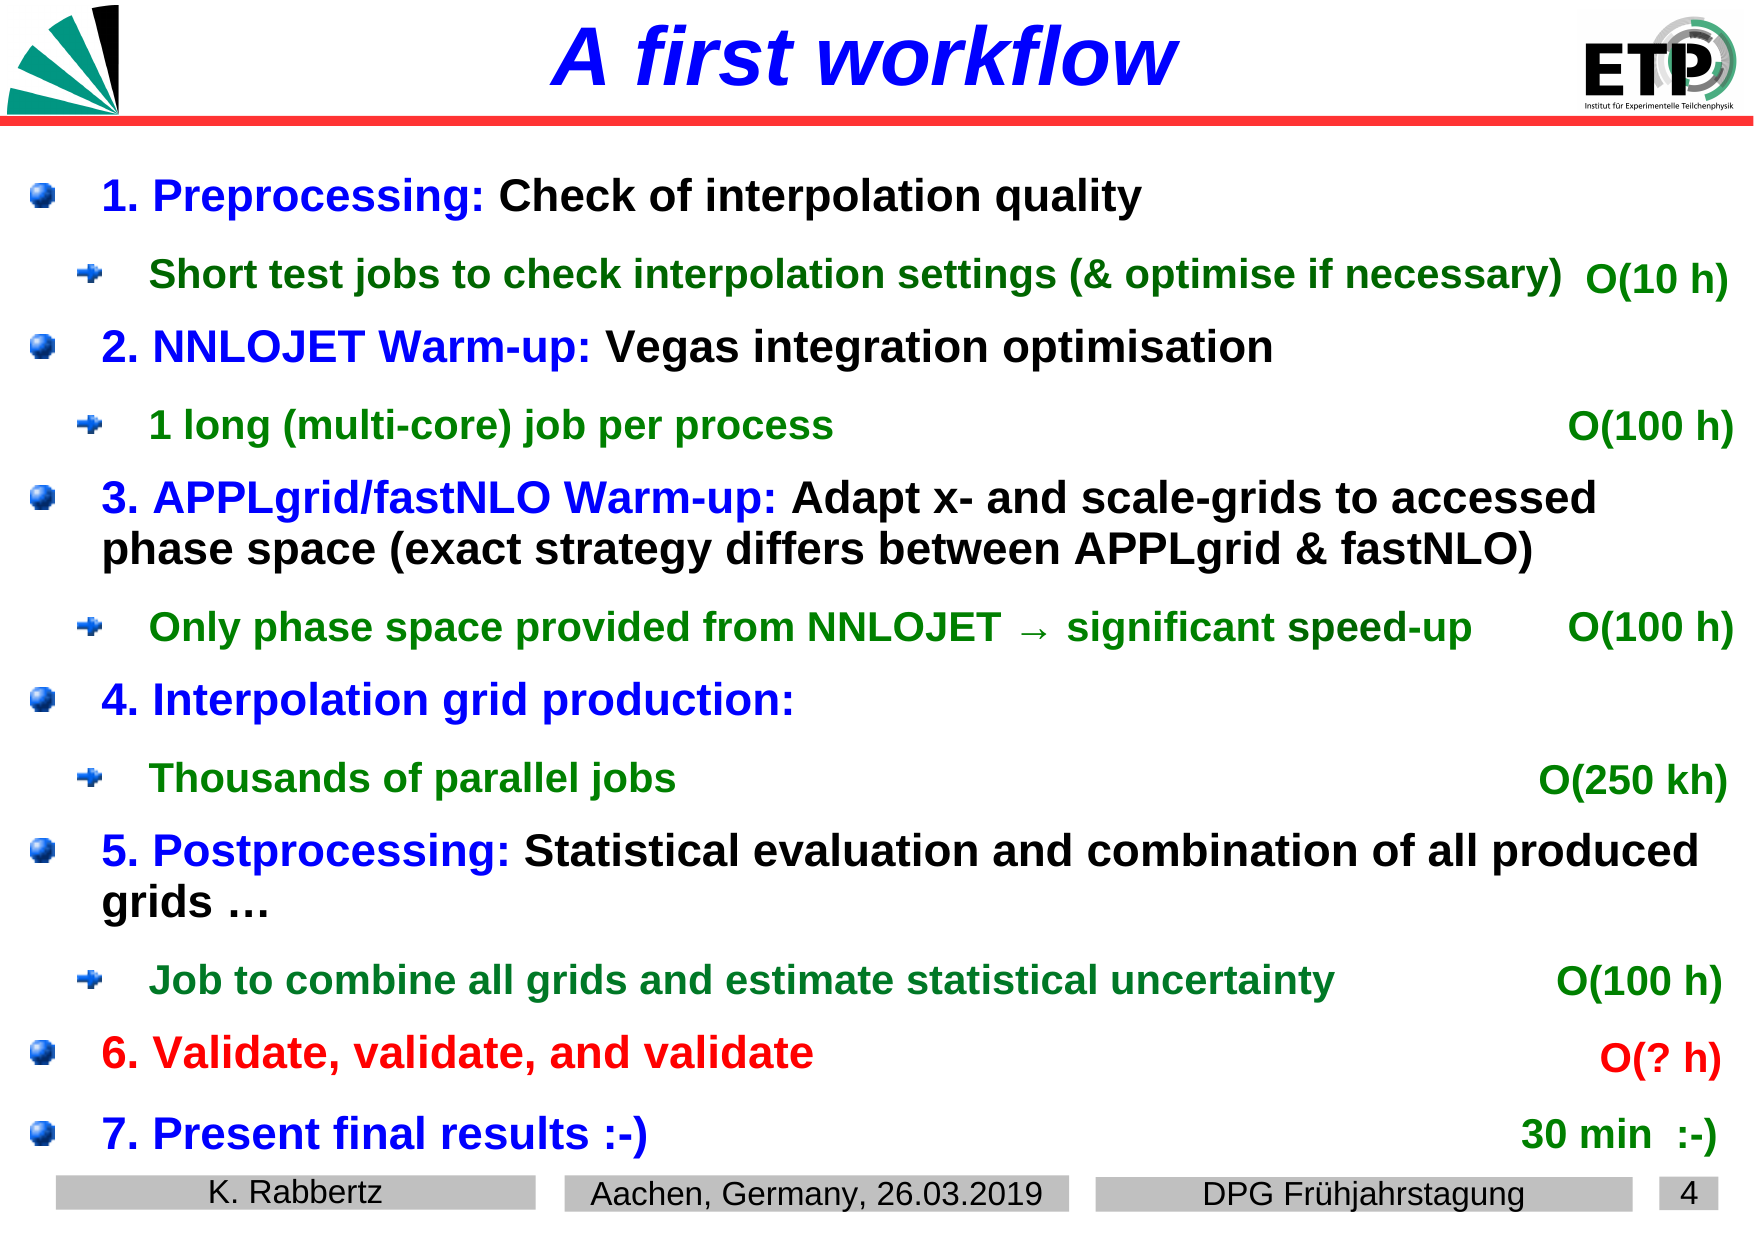

# A first workflow
1. Preprocessing: Check of interpolation quality
Short test jobs to check interpolation settings (& optimise if necessary)
2. NNLOJET Warm-up: Vegas integration optimisation
1 long (multi-core) job per process
3. APPLgrid/fastNLO Warm-up: Adapt x- and scale-grids to accessed phase space (exact strategy differs between APPLgrid & fastNLO)
Only phase space provided from NNLOJET → significant speed-up
4. Interpolation grid production:
Thousands of parallel jobs
5. Postprocessing: Statistical evaluation and combination of all produced grids …
Job to combine all grids and estimate statistical uncertainty
6. Validate, validate, and validate
7. Present final results :-)
O(10 h)
O(100 h)
O(100 h)
O(250 kh)
O(100 h)
O(? h)
30 min :-)